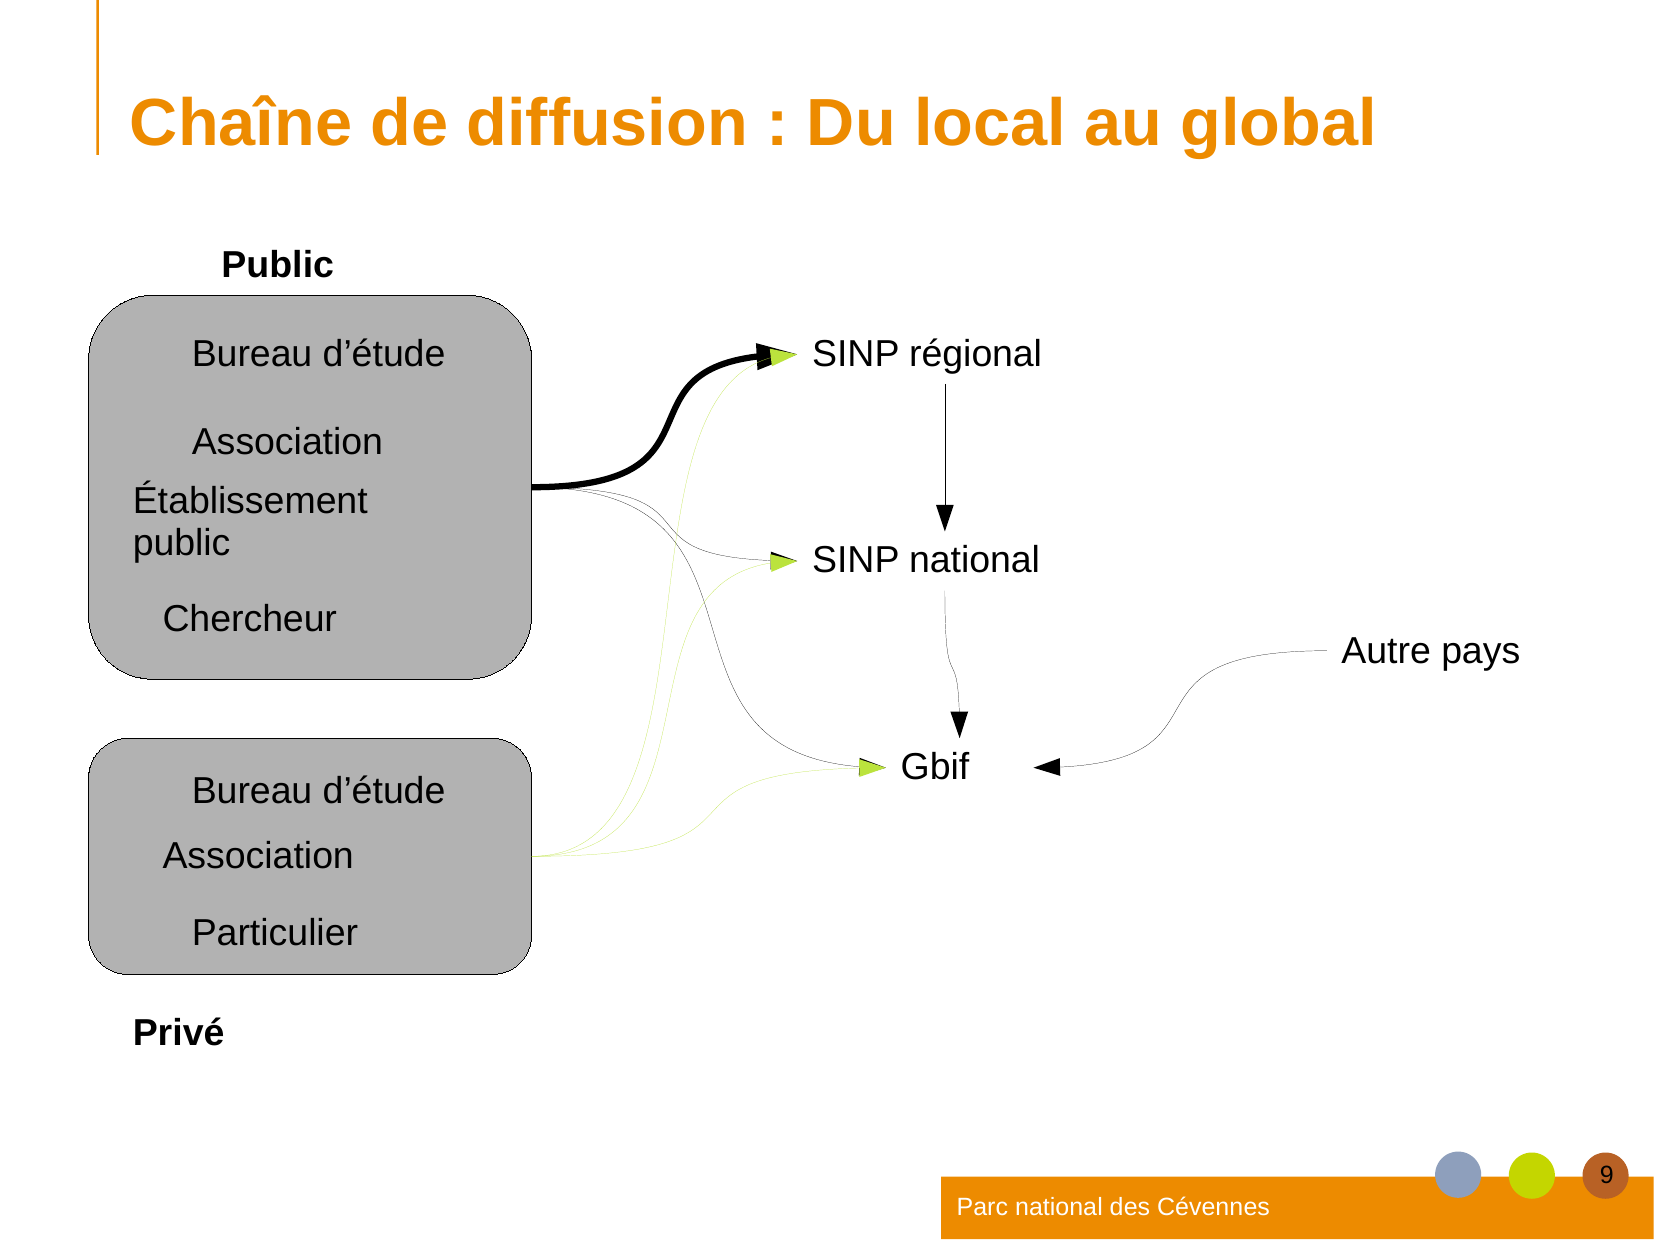

# Chaîne de diffusion : Du local au global
Public
Bureau d’étude
SINP régional
Association
Établissement public
SINP national
Chercheur
Autre pays
Gbif
Bureau d’étude
Association
Particulier
Privé